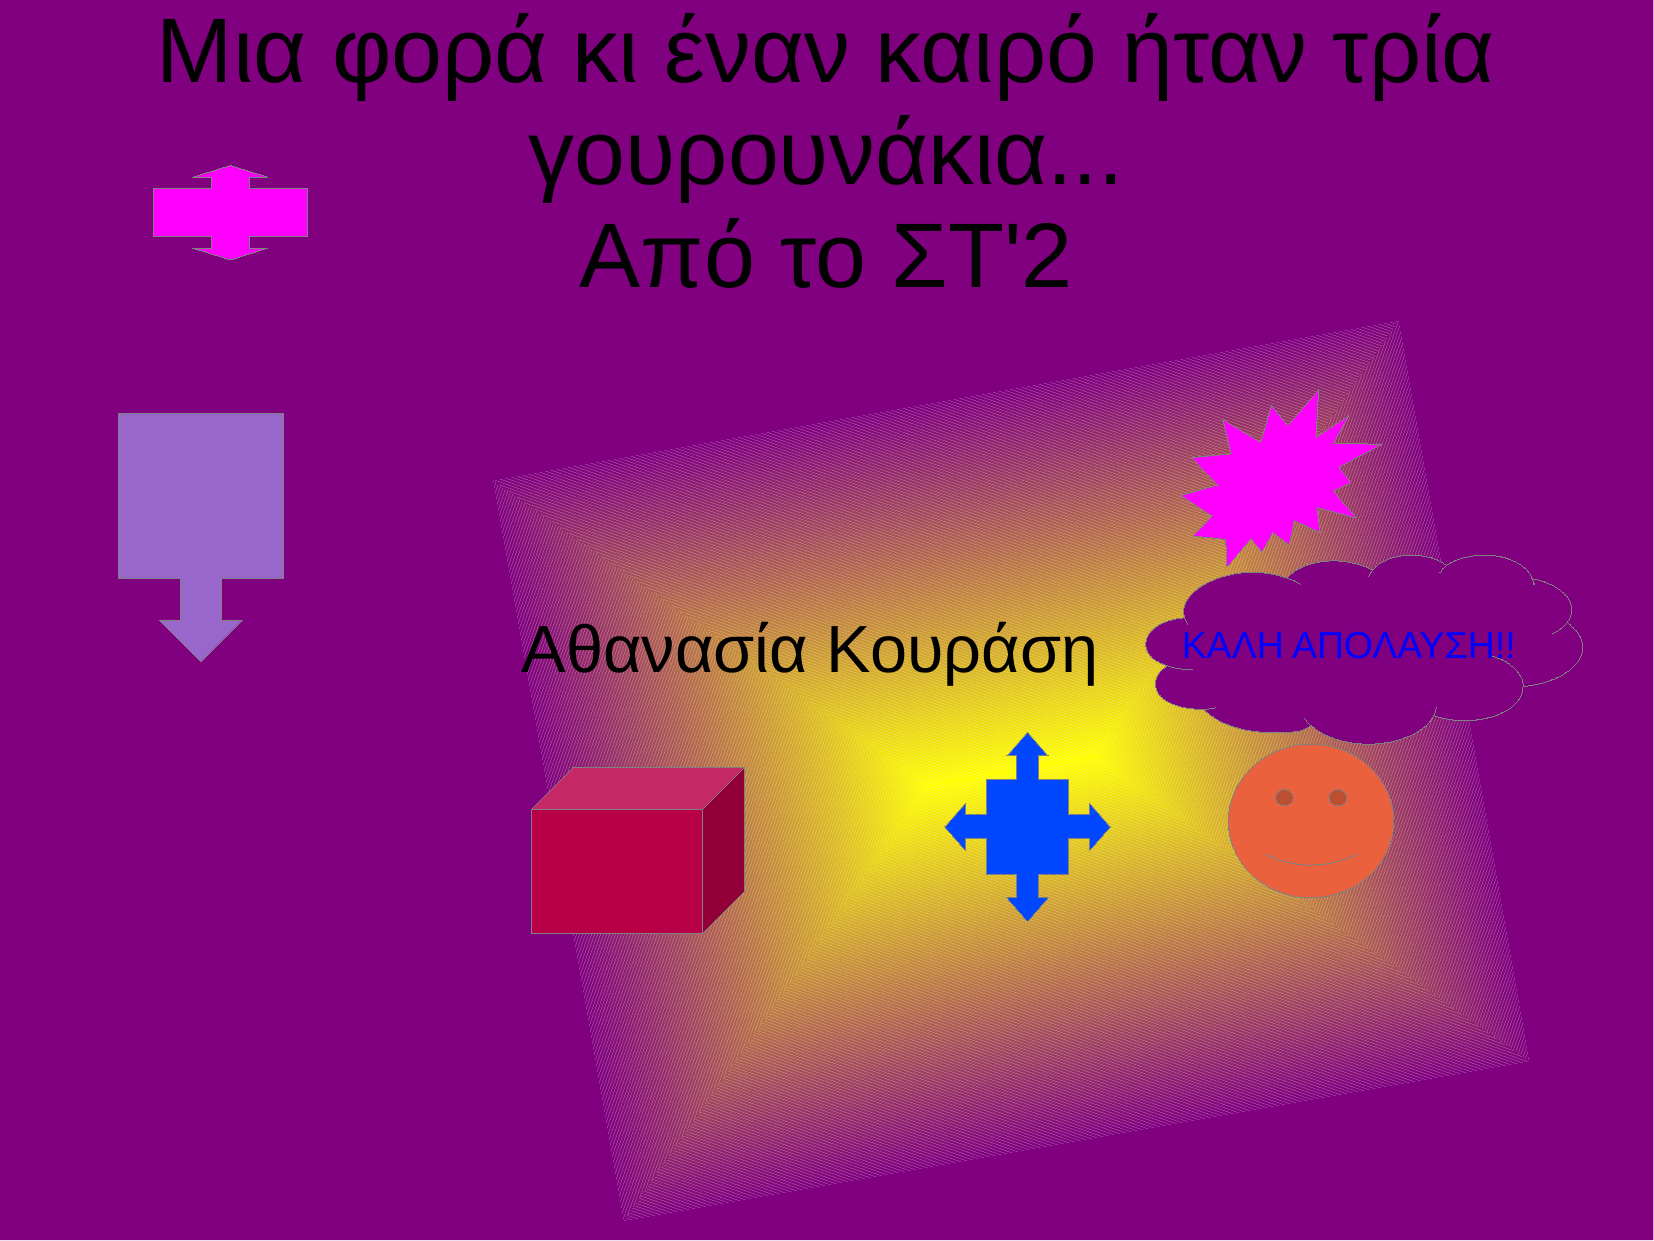

# Μια φορά κι έναν καιρό ήταν τρία γουρουνάκια... Από το ΣΤ'2
Αθανασία Κουράση
ΚΑΛΗ ΑΠΟΛΑΥΣΗ!!